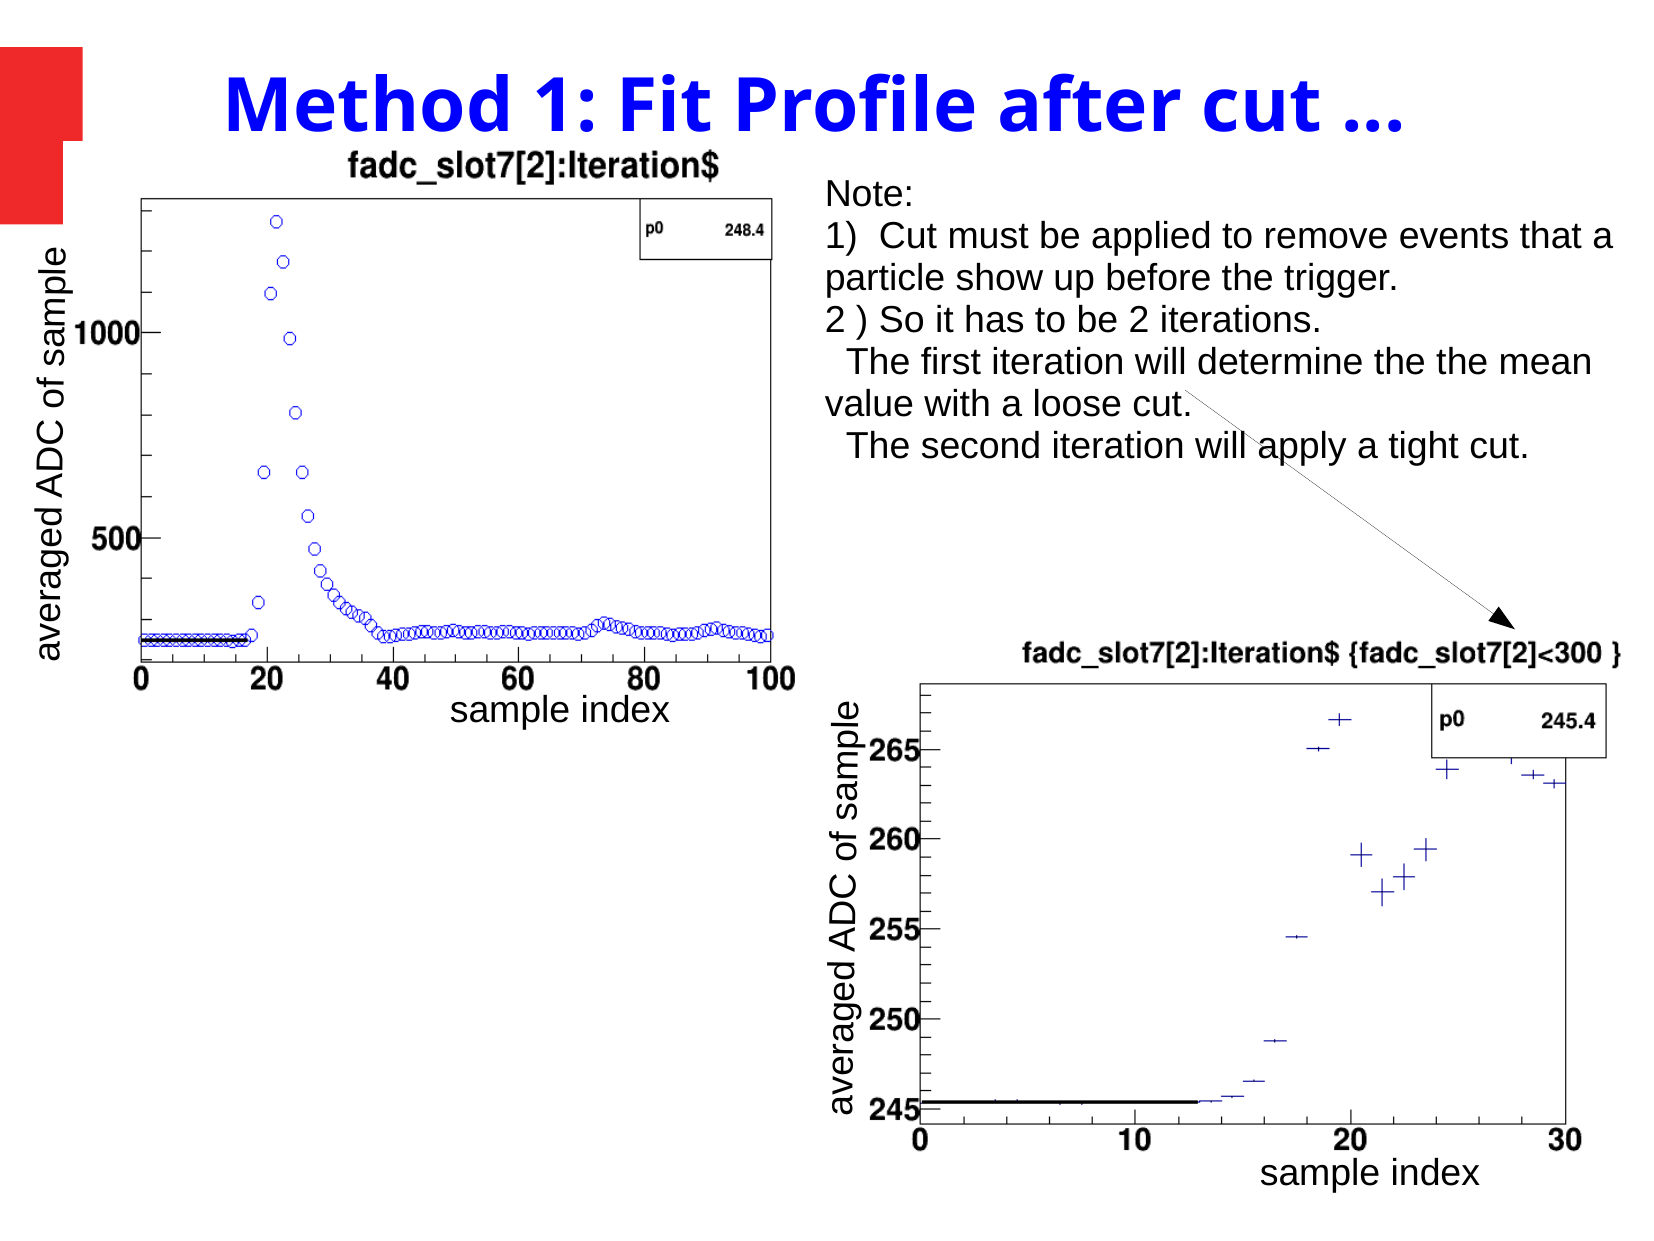

# Method 1: Fit Profile after cut ...
Note:
1) Cut must be applied to remove events that a particle show up before the trigger.
2 ) So it has to be 2 iterations.
 The first iteration will determine the the mean value with a loose cut.
 The second iteration will apply a tight cut.
averaged ADC of sample
sample index
averaged ADC of sample
13
sample index